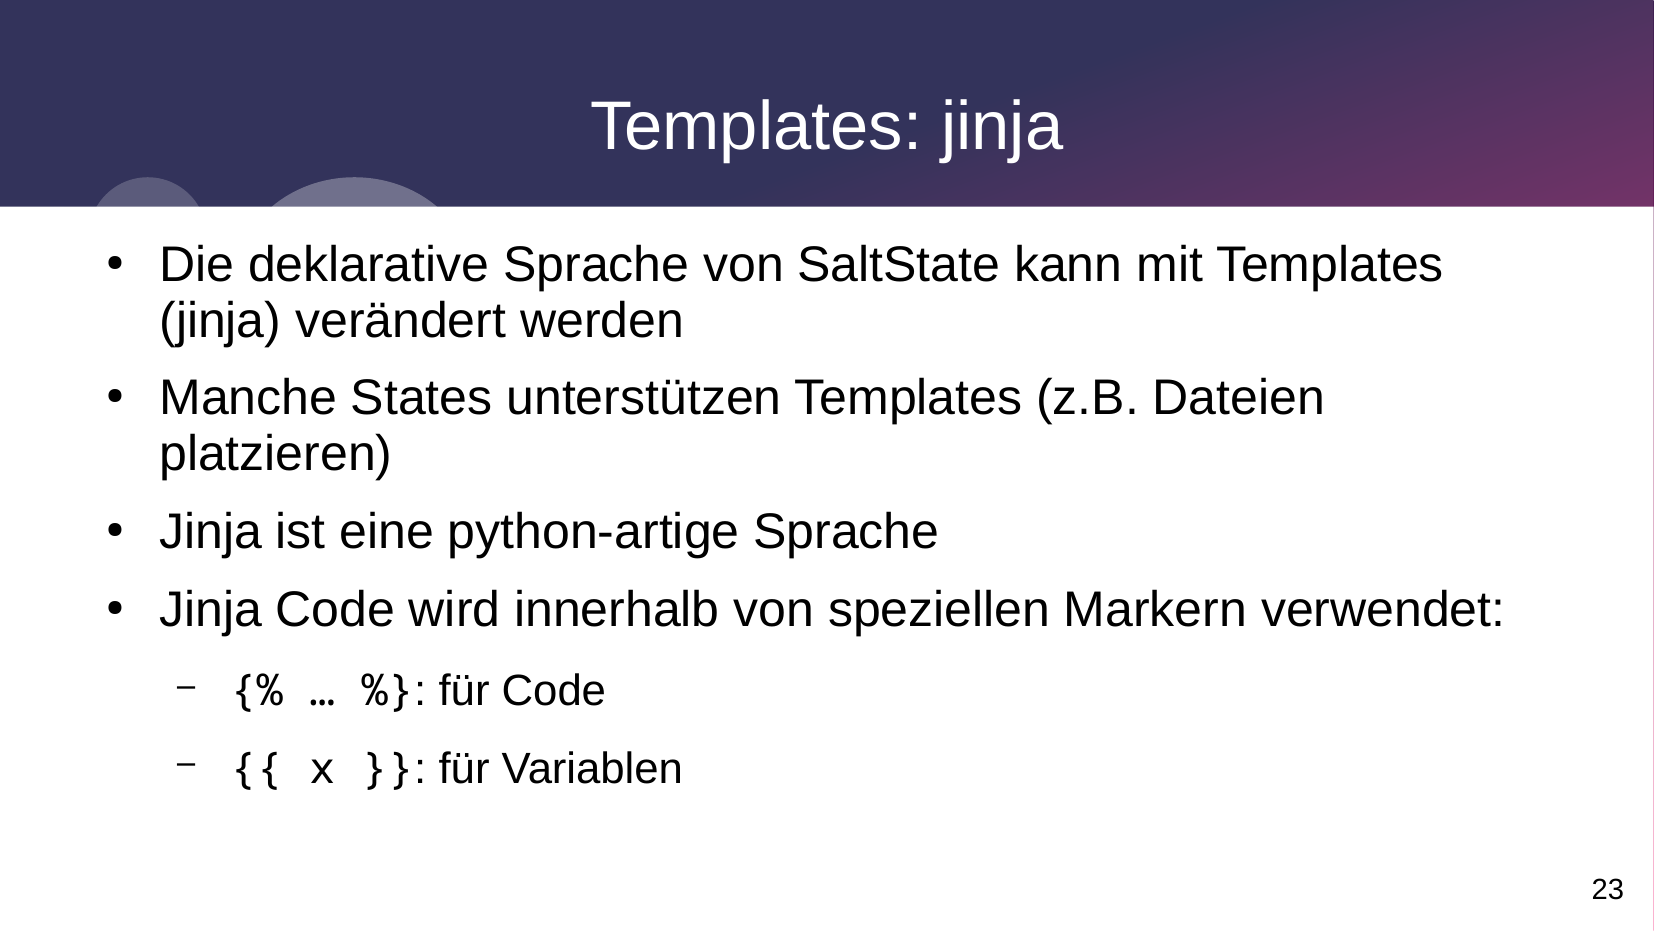

# Templates: jinja
Die deklarative Sprache von SaltState kann mit Templates (jinja) verändert werden
Manche States unterstützen Templates (z.B. Dateien platzieren)
Jinja ist eine python-artige Sprache
Jinja Code wird innerhalb von speziellen Markern verwendet:
{% … %}: für Code
{{ x }}: für Variablen